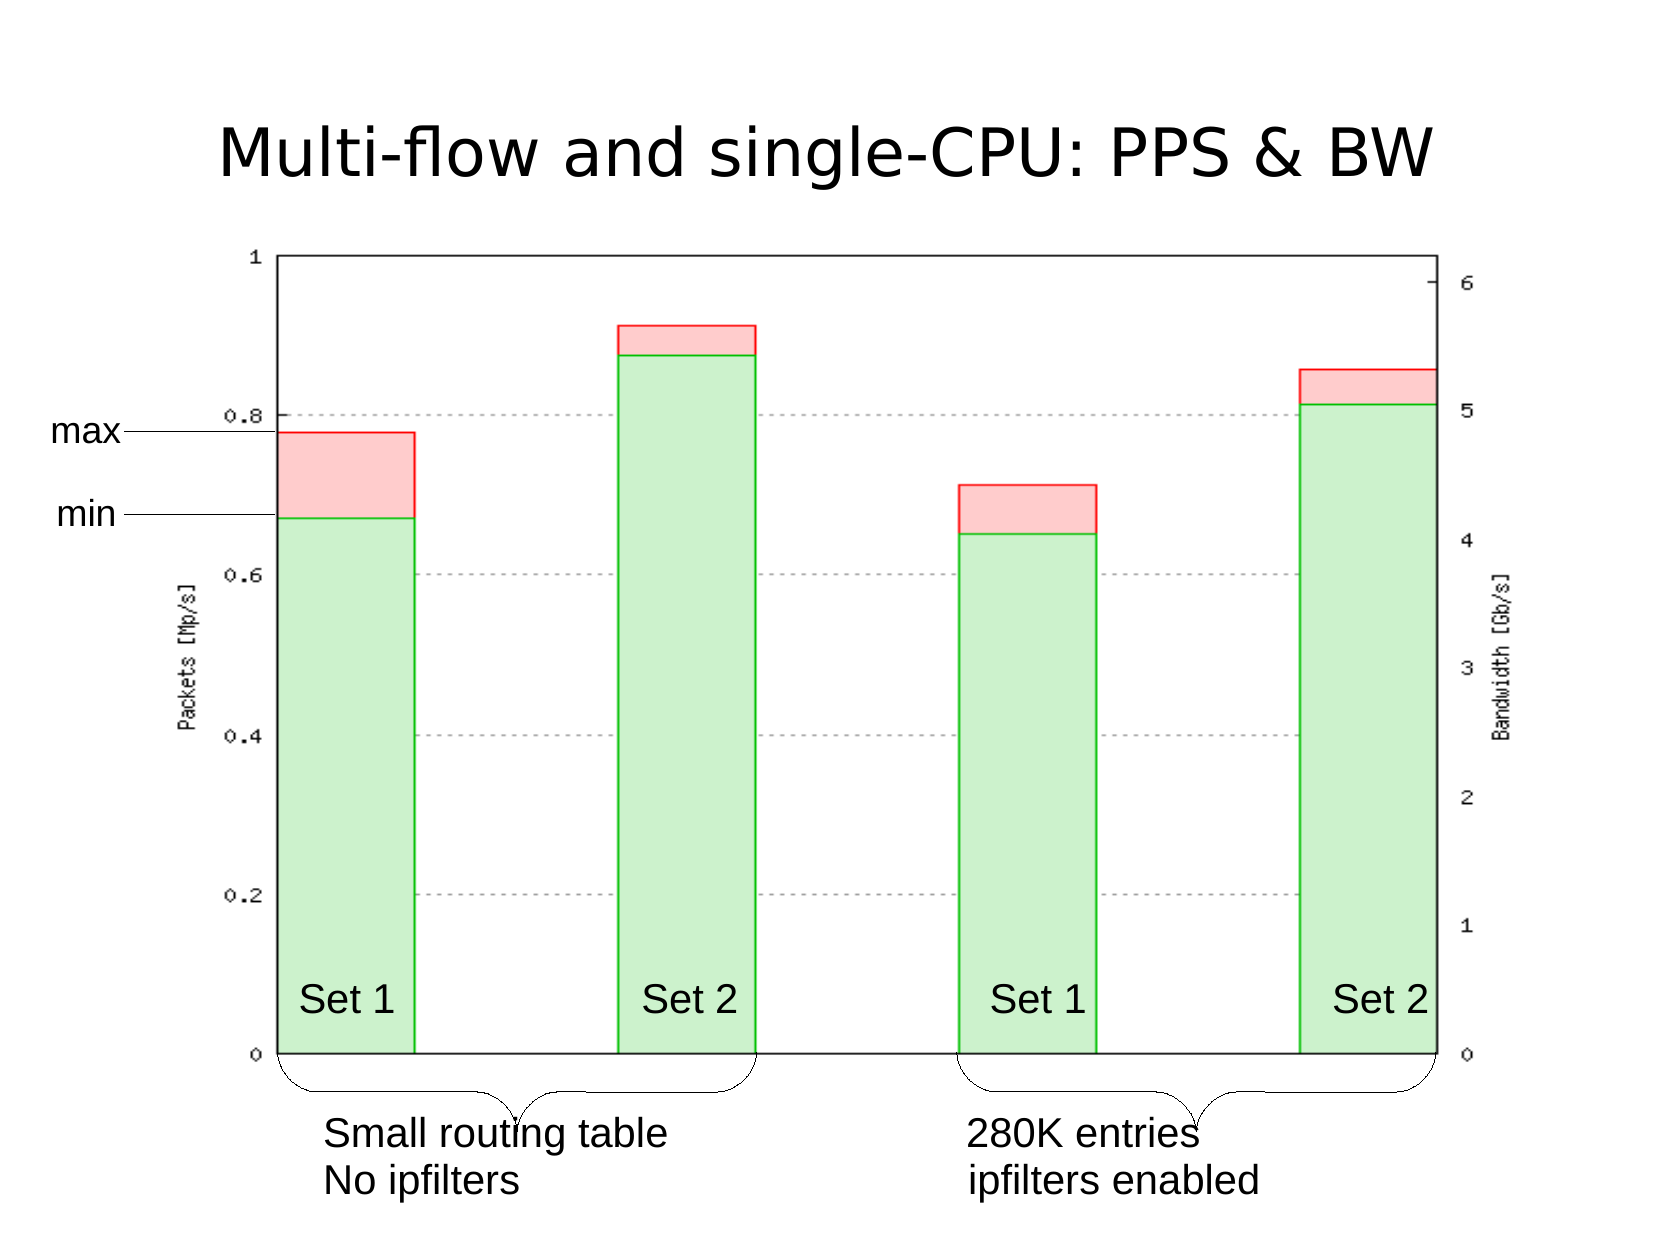

# Multi-flow and single-CPU: PPS & BW
max
min
Set 1
Set 1
Set 2
Set 2
Small routing table			 280K entries
No ipfilters			 ipfilters enabled